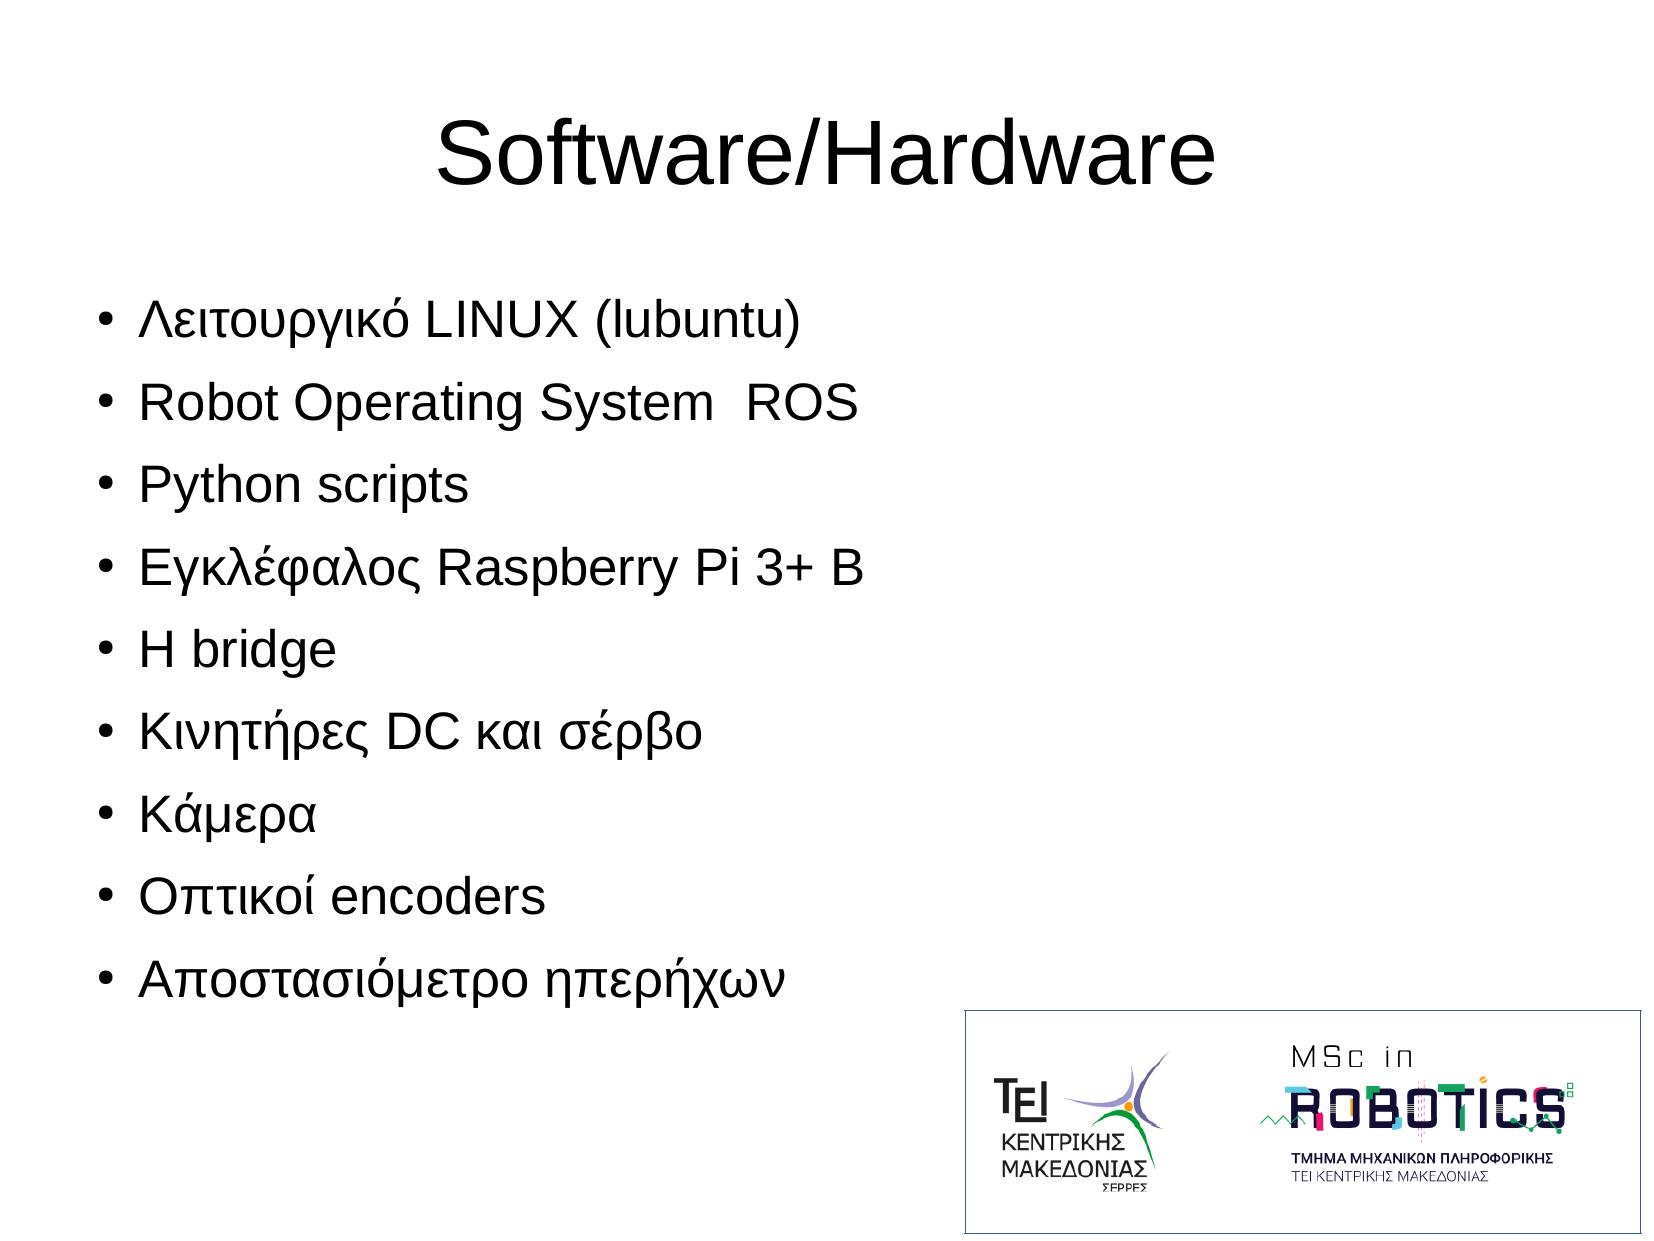

# Software/Hardware
Λειτουργικό LINUX (lubuntu)
Robot Operating System ROS
Python scripts
Εγκλέφαλος Raspberry Pi 3+ B
H bridge
Κινητήρες DC και σέρβο
Κάμερα
Οπτικοί encoders
Αποστασιόμετρο ηπερήχων